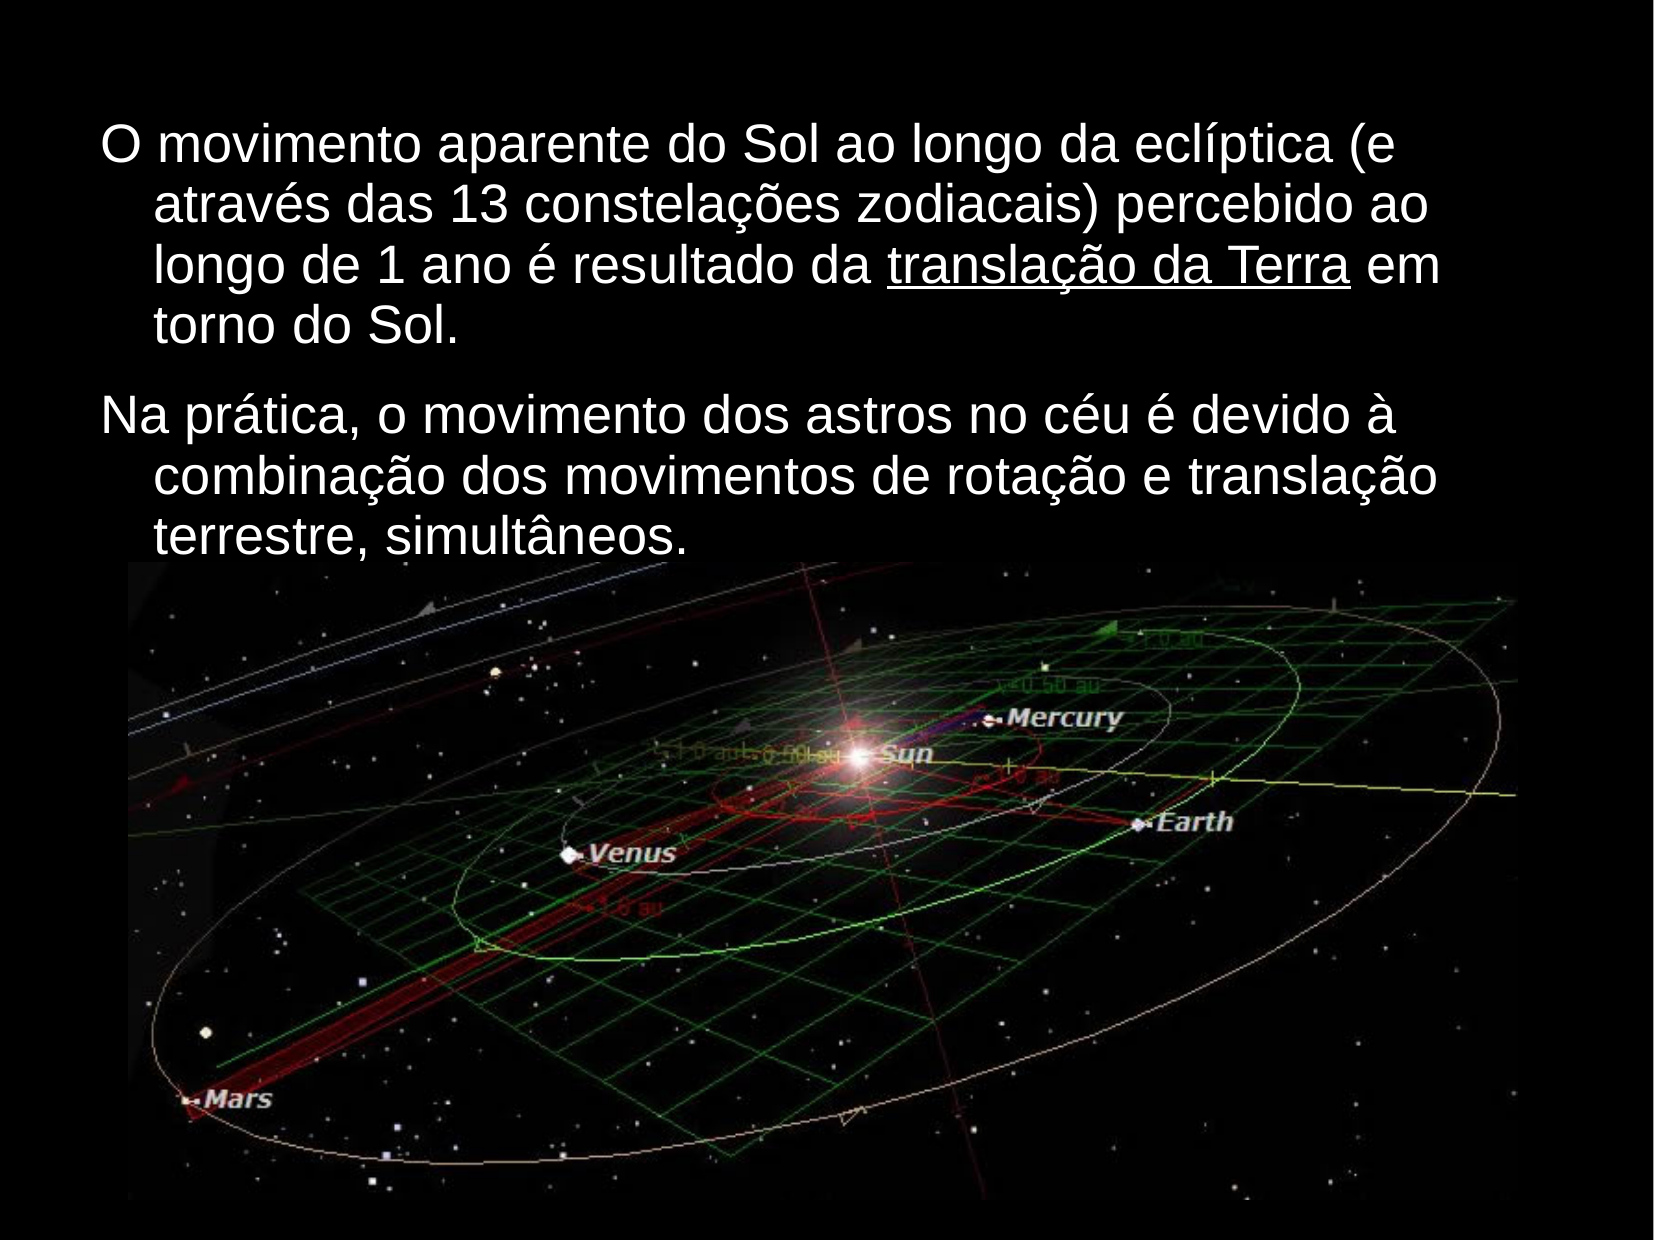

#
O movimento aparente do Sol ao longo da eclíptica (e através das 13 constelações zodiacais) percebido ao longo de 1 ano é resultado da translação da Terra em torno do Sol.
Na prática, o movimento dos astros no céu é devido à combinação dos movimentos de rotação e translação terrestre, simultâneos.